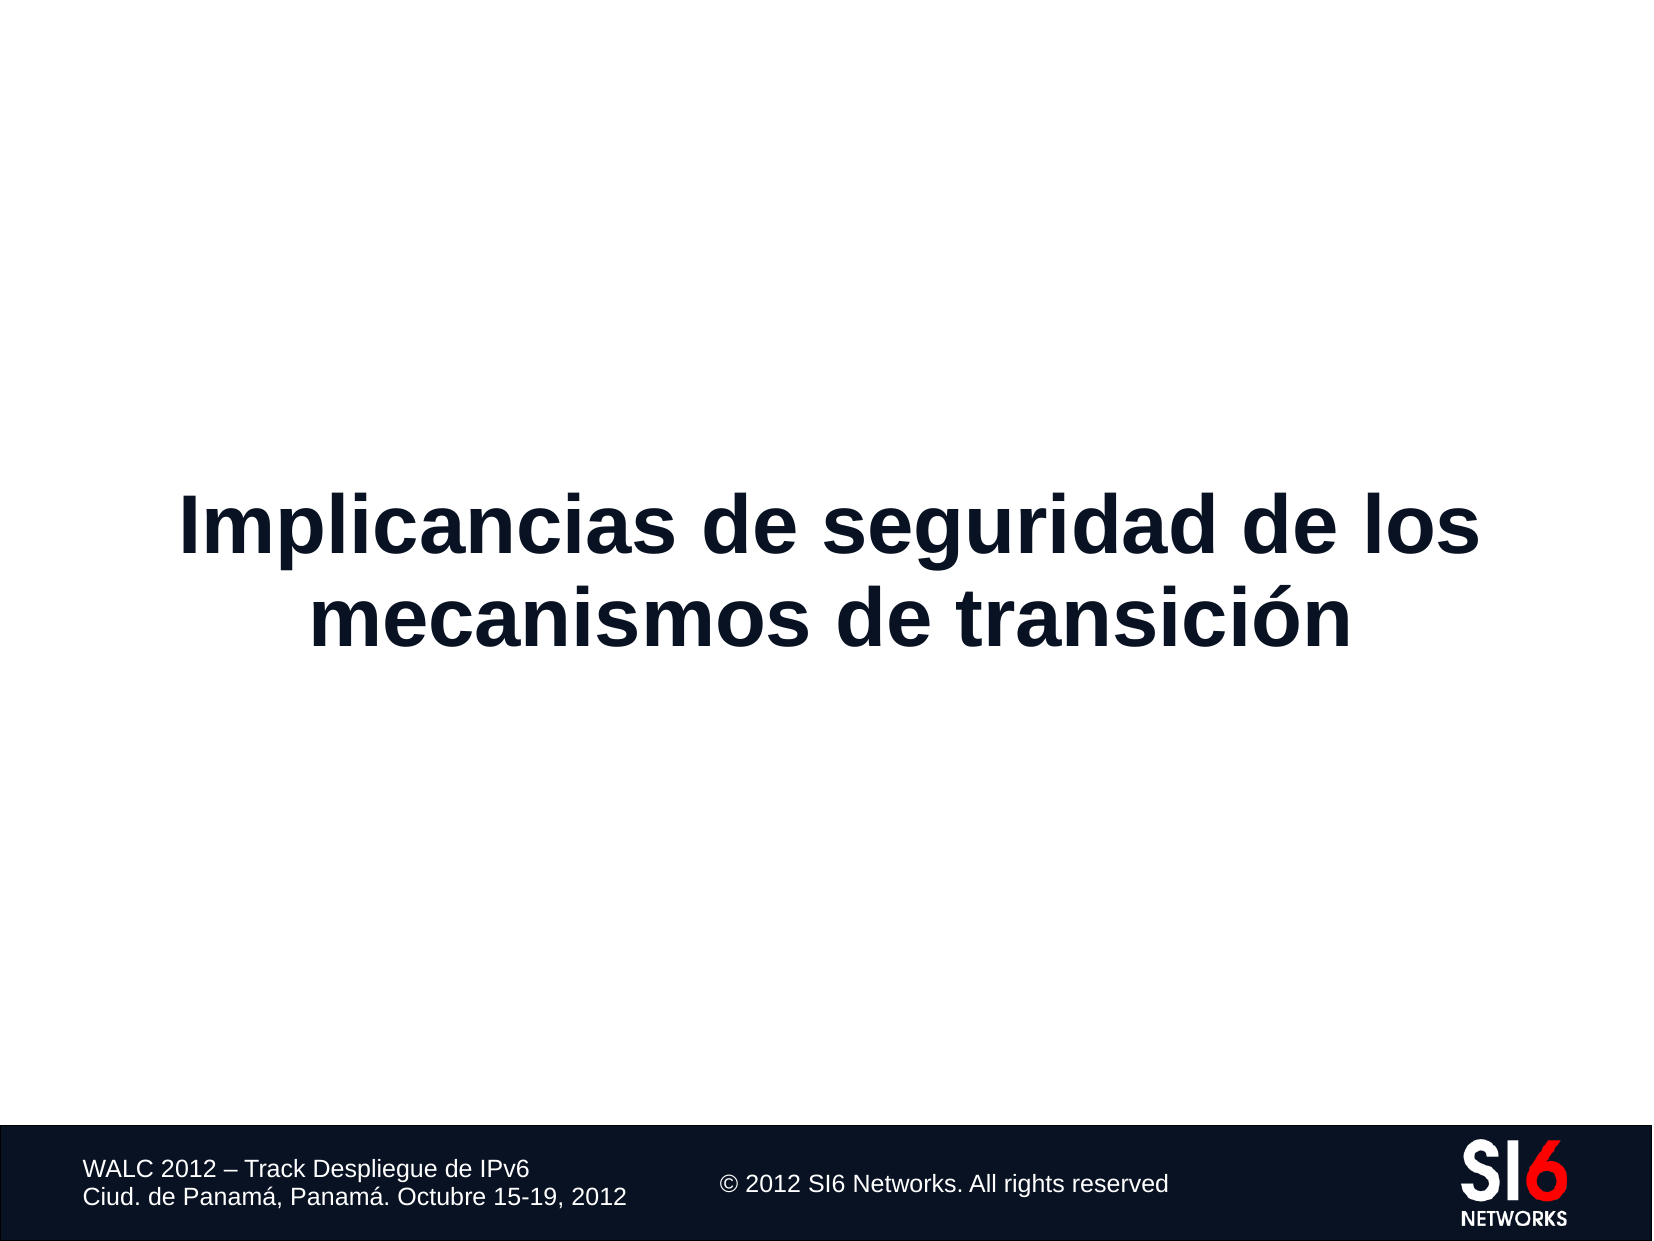

# Implicancias de seguridad de los mecanismos de transición
Congreso de Seguridad en Computo 2011
101